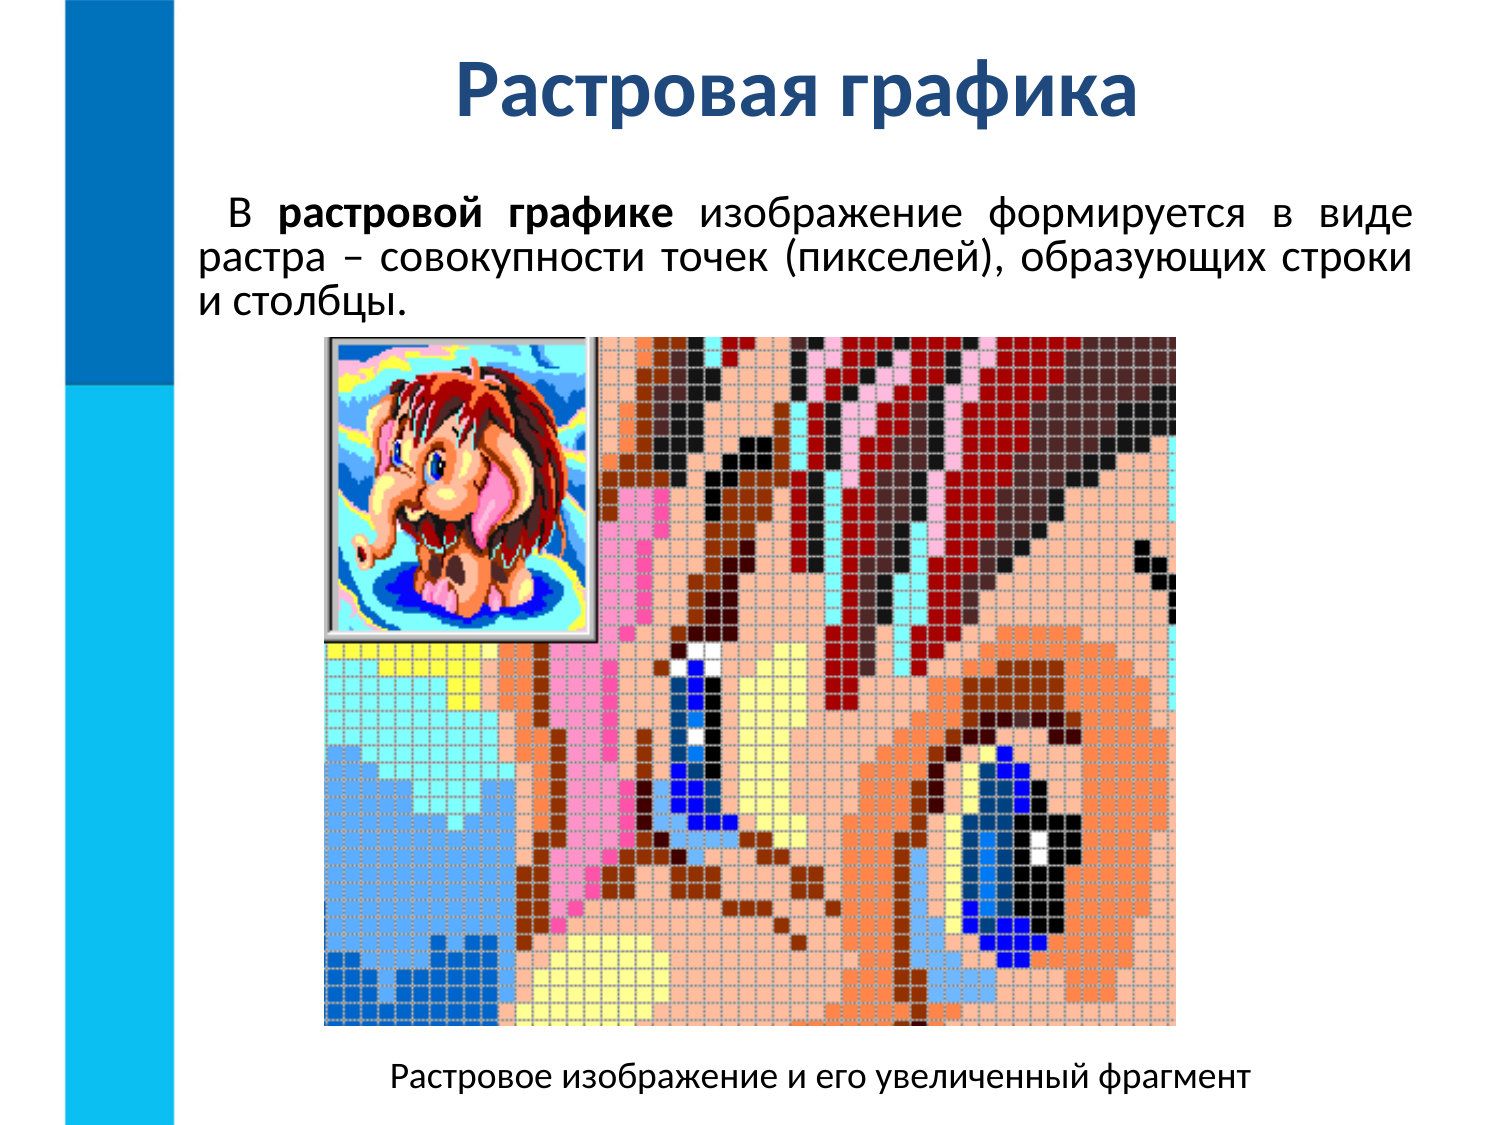

Растровая графика
В растровой графике изображение формируется в виде растра – совокупности точек (пикселей), образующих строки и столбцы.
Растровое изображение и его увеличенный фрагмент